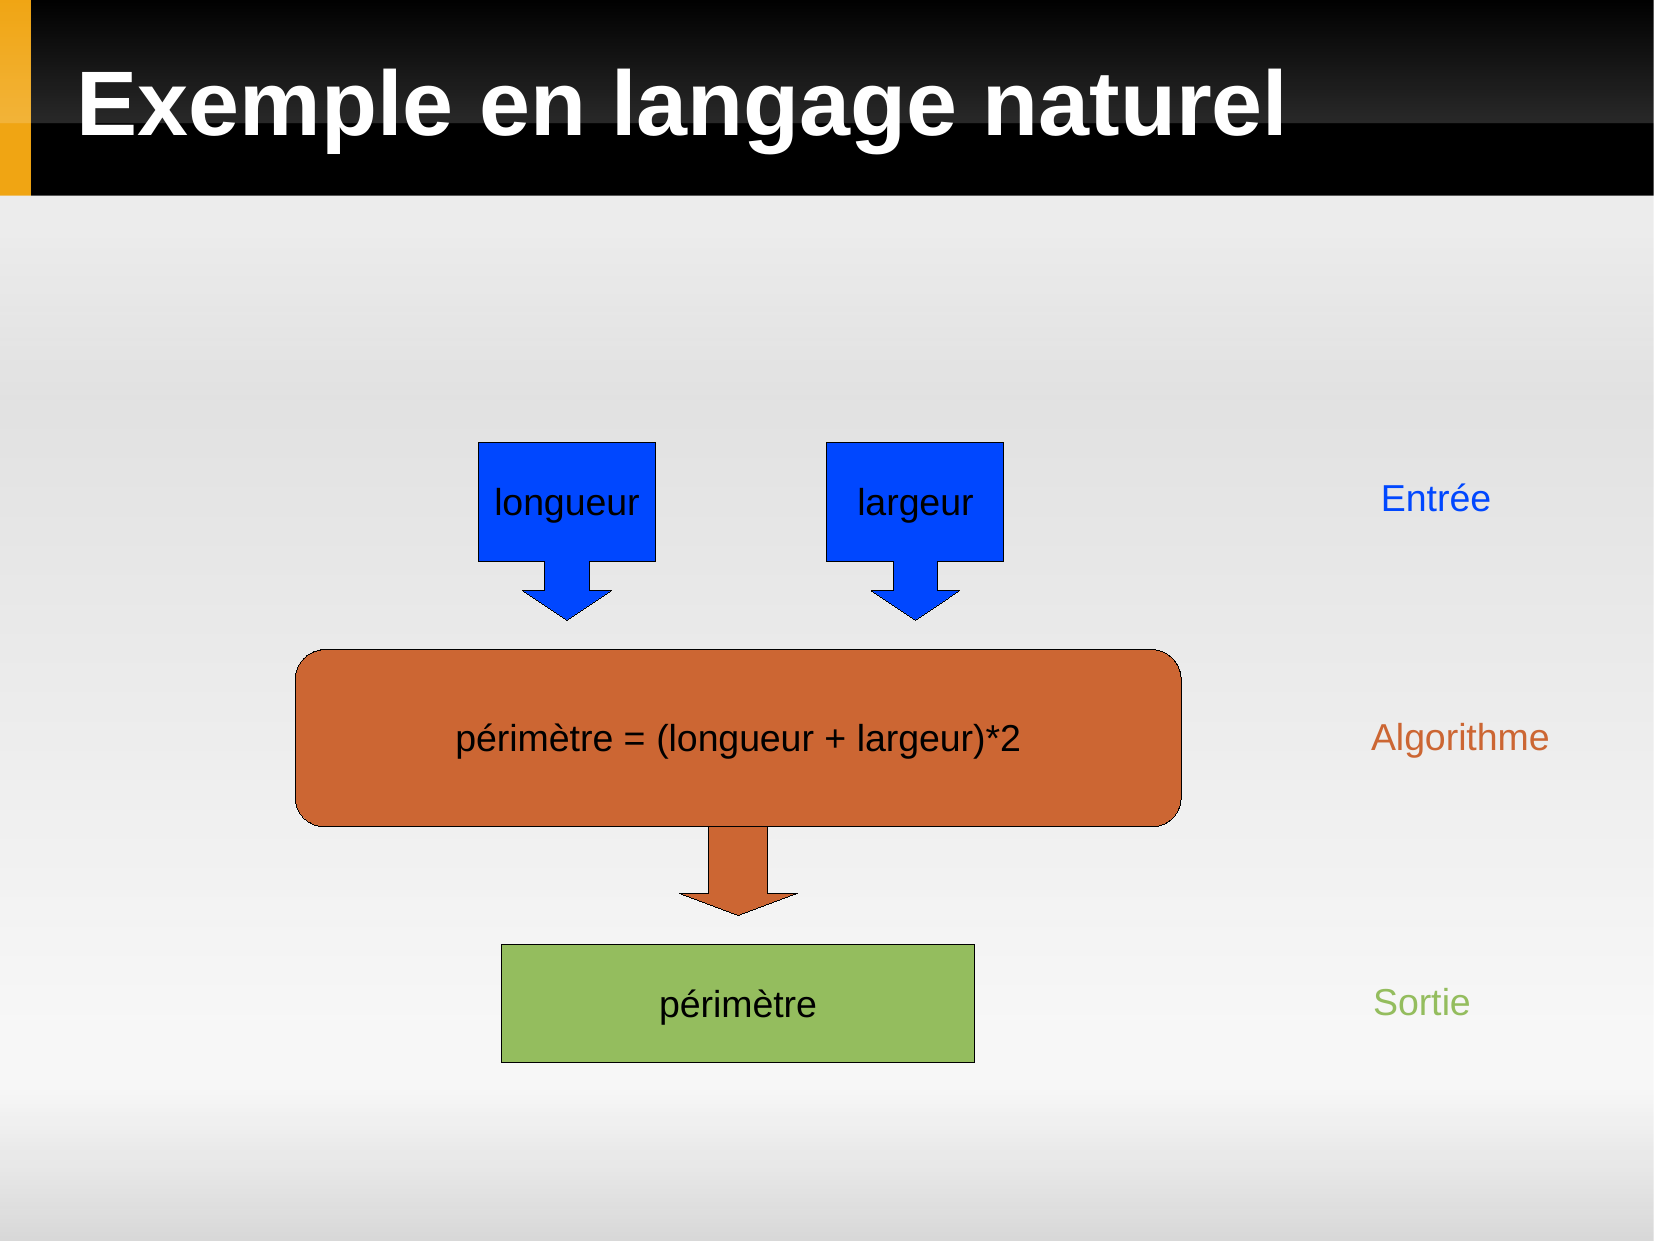

# Exemple en langage naturel
longueur
largeur
Entrée
périmètre = (longueur + largeur)*2
Algorithme
périmètre
Sortie